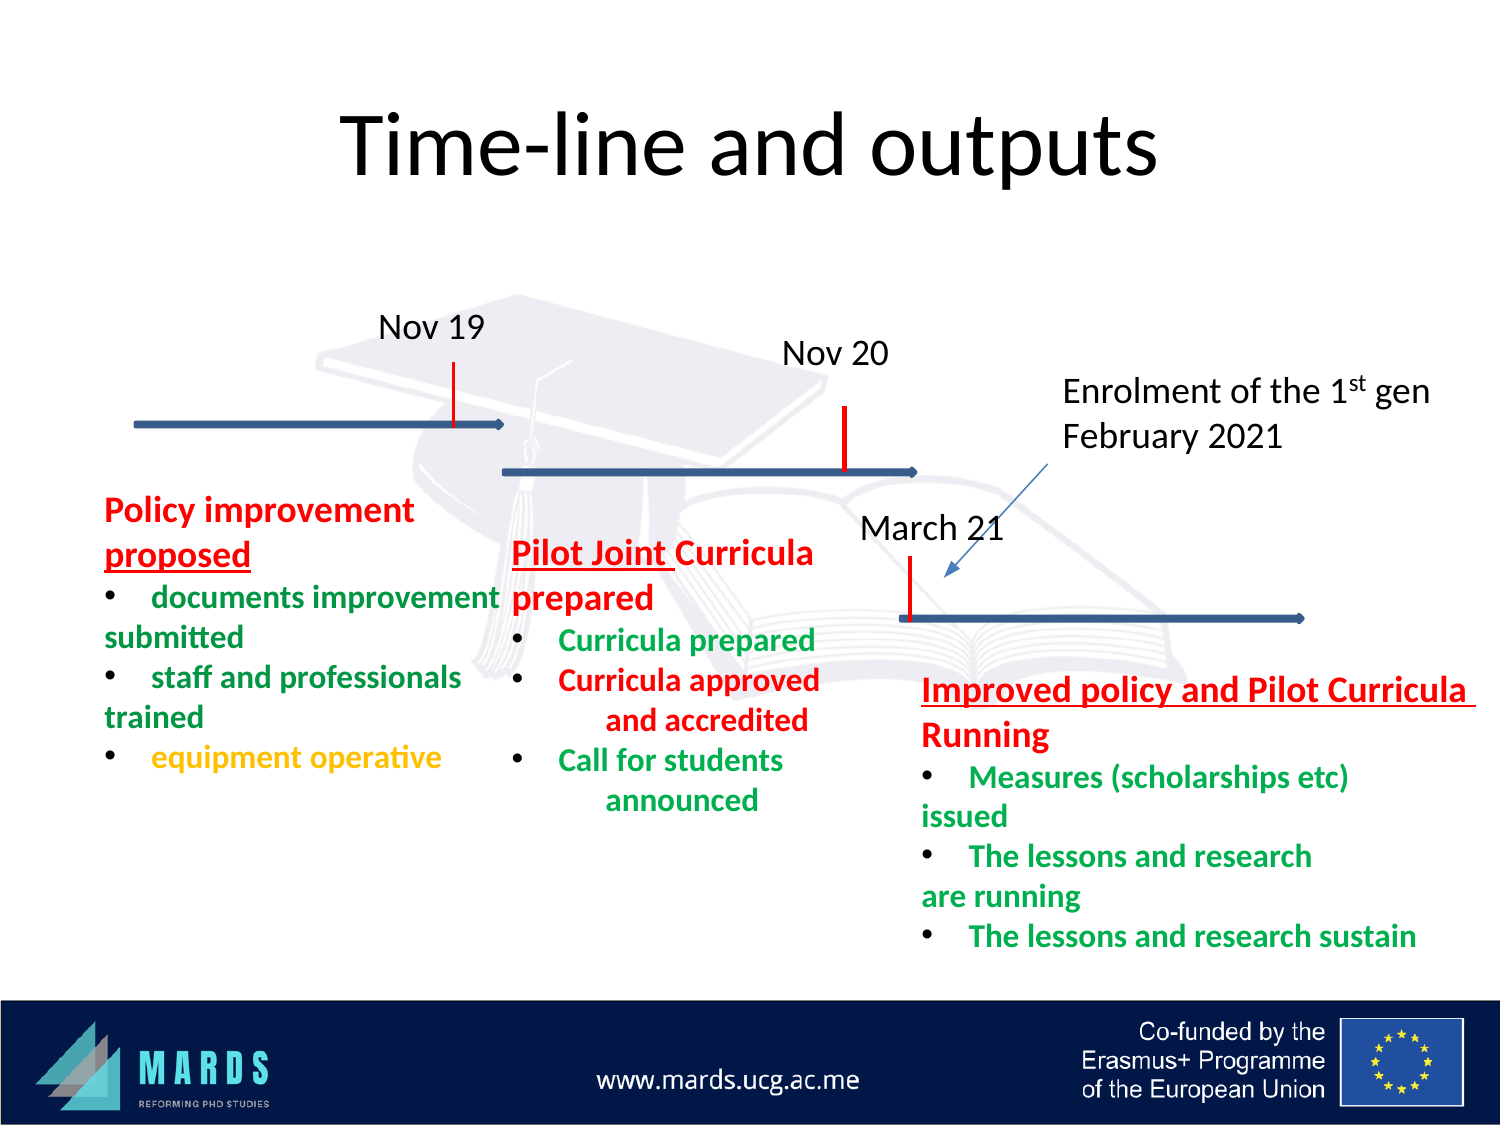

# Time-line and outputs
Nov 19
Nov 20
Enrolment of the 1st gen
February 2021
Policy improvement
proposed
documents improvement
submitted
staff and professionals
trained
equipment operative
March 21
Pilot Joint Curricula
prepared
Curricula prepared
Curricula approved and accredited
Call for students announced
Improved policy and Pilot Curricula
Running
Measures (scholarships etc)
issued
The lessons and research
are running
The lessons and research sustain